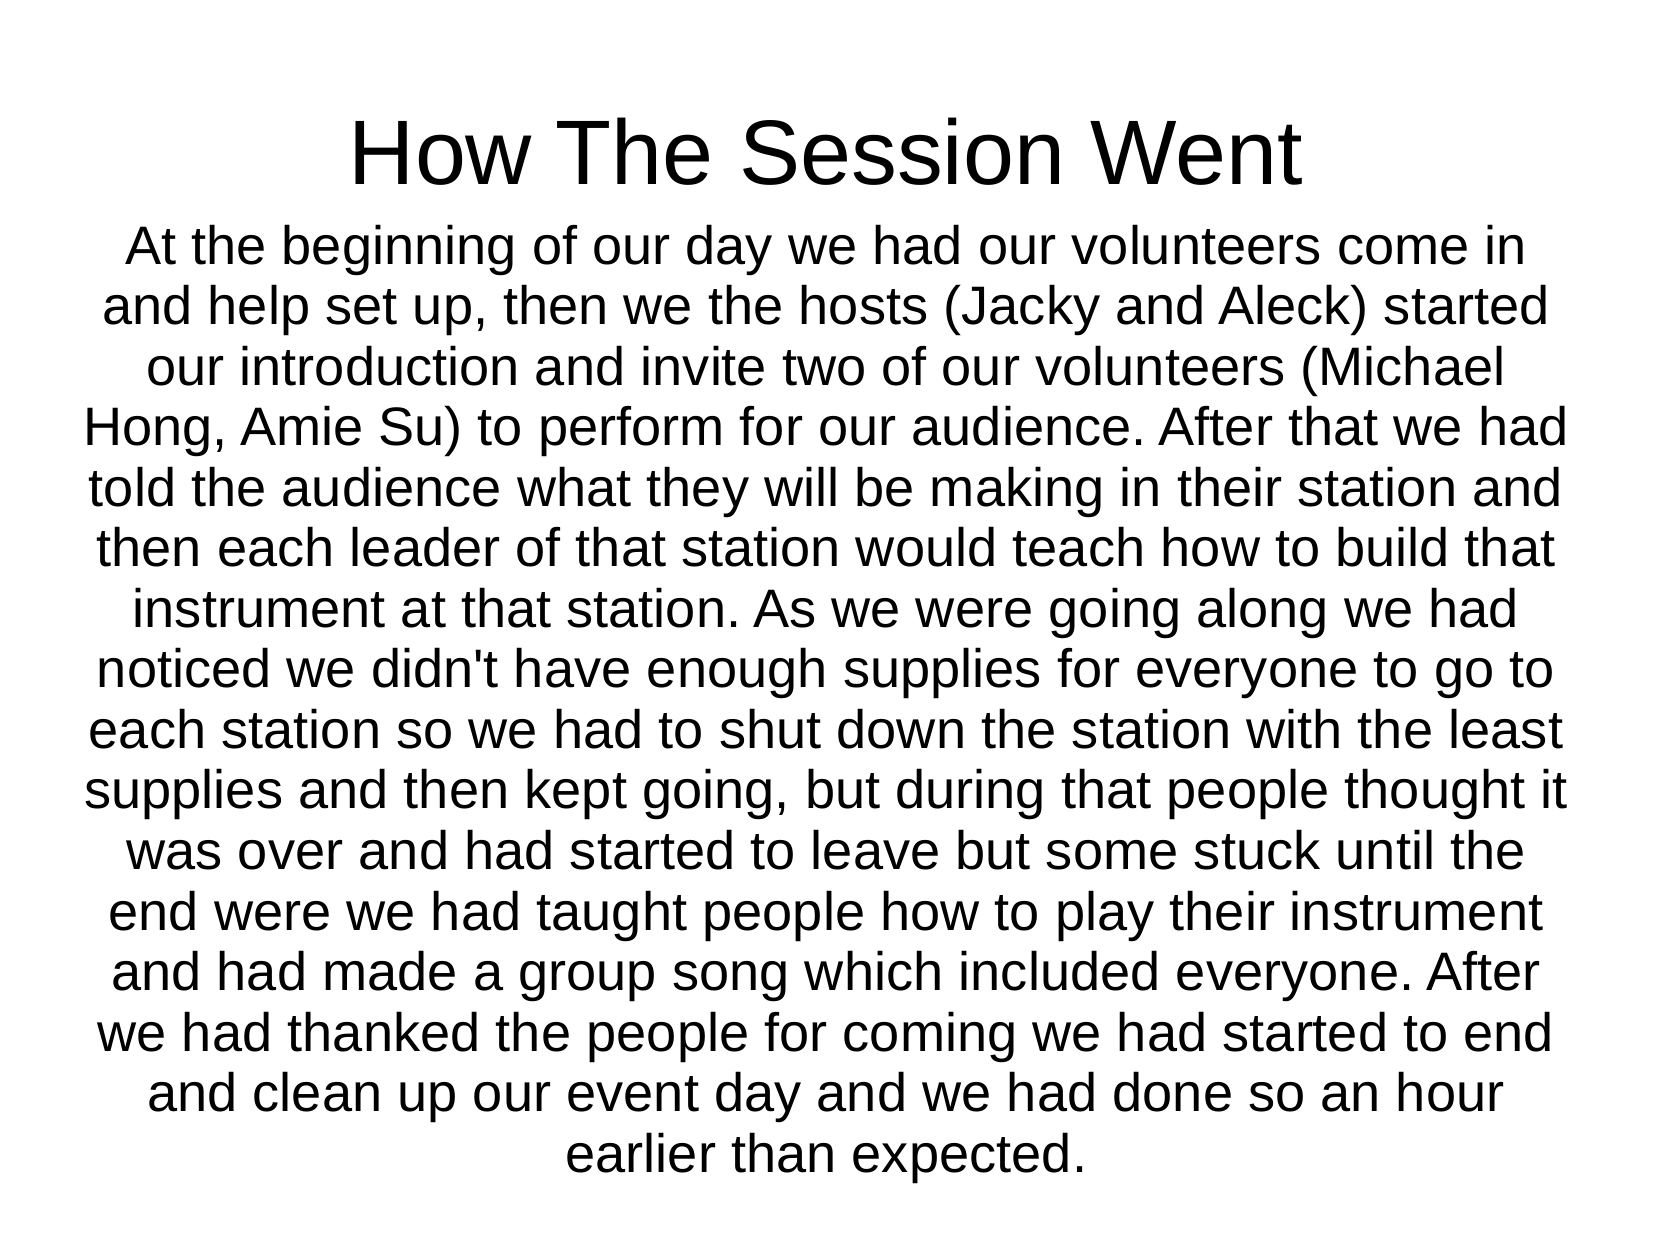

# How The Session Went
At the beginning of our day we had our volunteers come in and help set up, then we the hosts (Jacky and Aleck) started our introduction and invite two of our volunteers (Michael Hong, Amie Su) to perform for our audience. After that we had told the audience what they will be making in their station and then each leader of that station would teach how to build that instrument at that station. As we were going along we had noticed we didn't have enough supplies for everyone to go to each station so we had to shut down the station with the least supplies and then kept going, but during that people thought it was over and had started to leave but some stuck until the end were we had taught people how to play their instrument and had made a group song which included everyone. After we had thanked the people for coming we had started to end and clean up our event day and we had done so an hour earlier than expected.